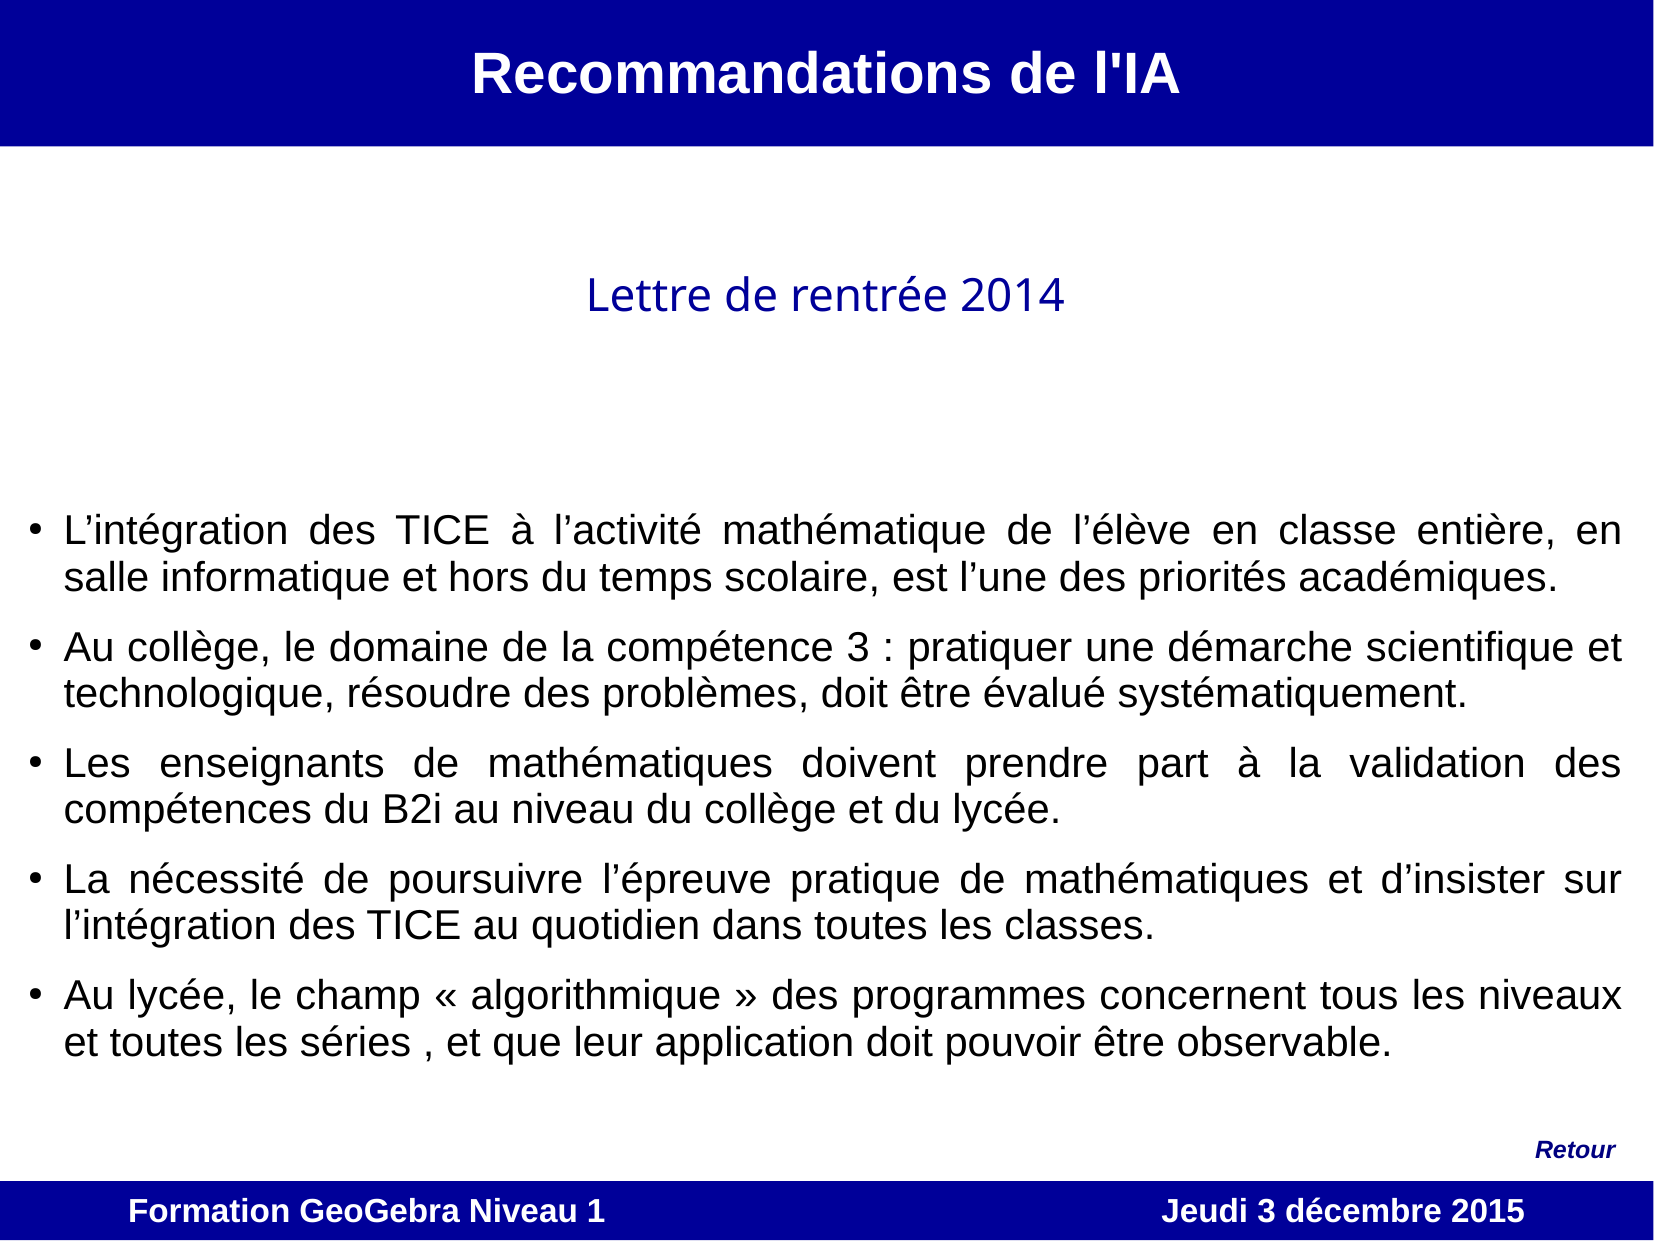

# Recommandations de l'IA
Lettre de rentrée 2014
L’intégration des TICE à l’activité mathématique de l’élève en classe entière, en salle informatique et hors du temps scolaire, est l’une des priorités académiques.
Au collège, le domaine de la compétence 3 : pratiquer une démarche scientifique et technologique, résoudre des problèmes, doit être évalué systématiquement.
Les enseignants de mathématiques doivent prendre part à la validation des compétences du B2i au niveau du collège et du lycée.
La nécessité de poursuivre l’épreuve pratique de mathématiques et d’insister sur l’intégration des TICE au quotidien dans toutes les classes.
Au lycée, le champ « algorithmique » des programmes concernent tous les niveaux et toutes les séries , et que leur application doit pouvoir être observable.
Retour
Formation GeoGebra Niveau 1								Jeudi 3 décembre 2015